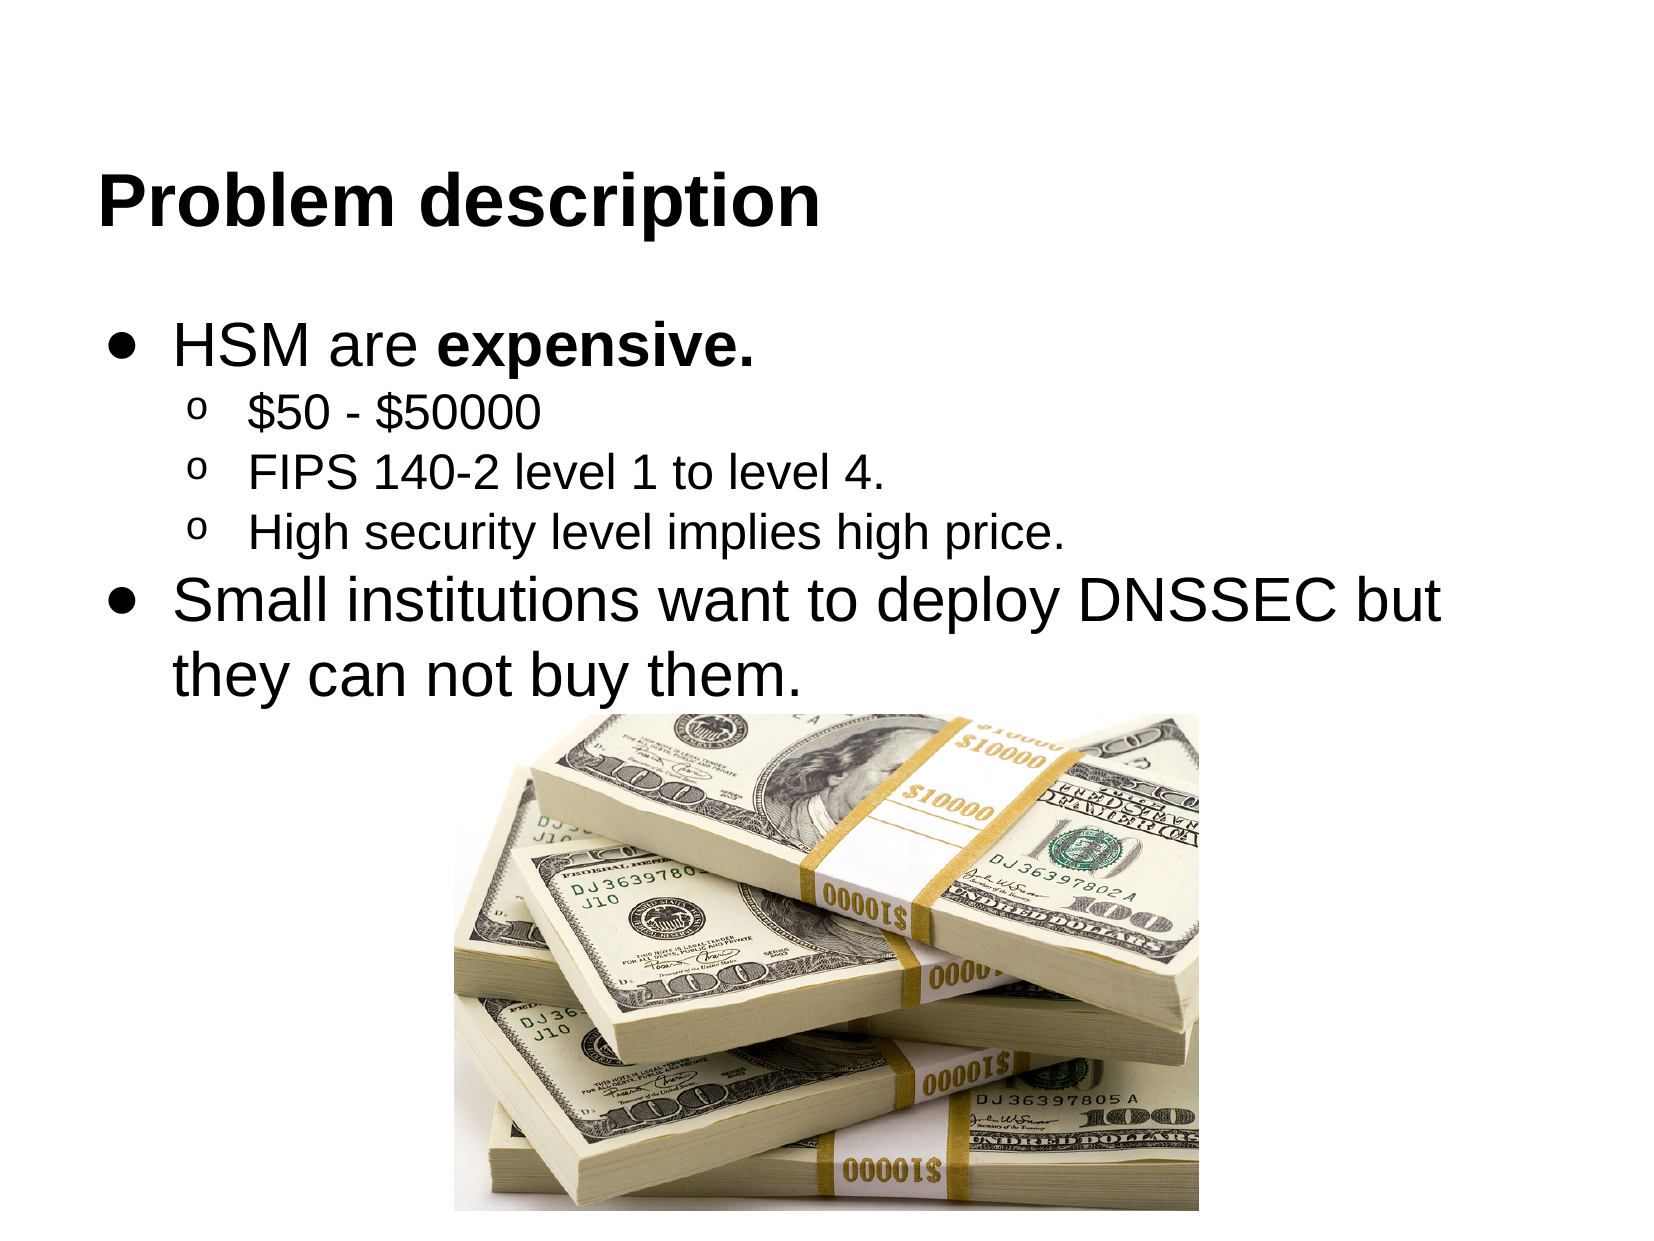

# Problem description
HSM are expensive.
$50 - $50000
FIPS 140-2 level 1 to level 4.
High security level implies high price.
Small institutions want to deploy DNSSEC but they can not buy them.